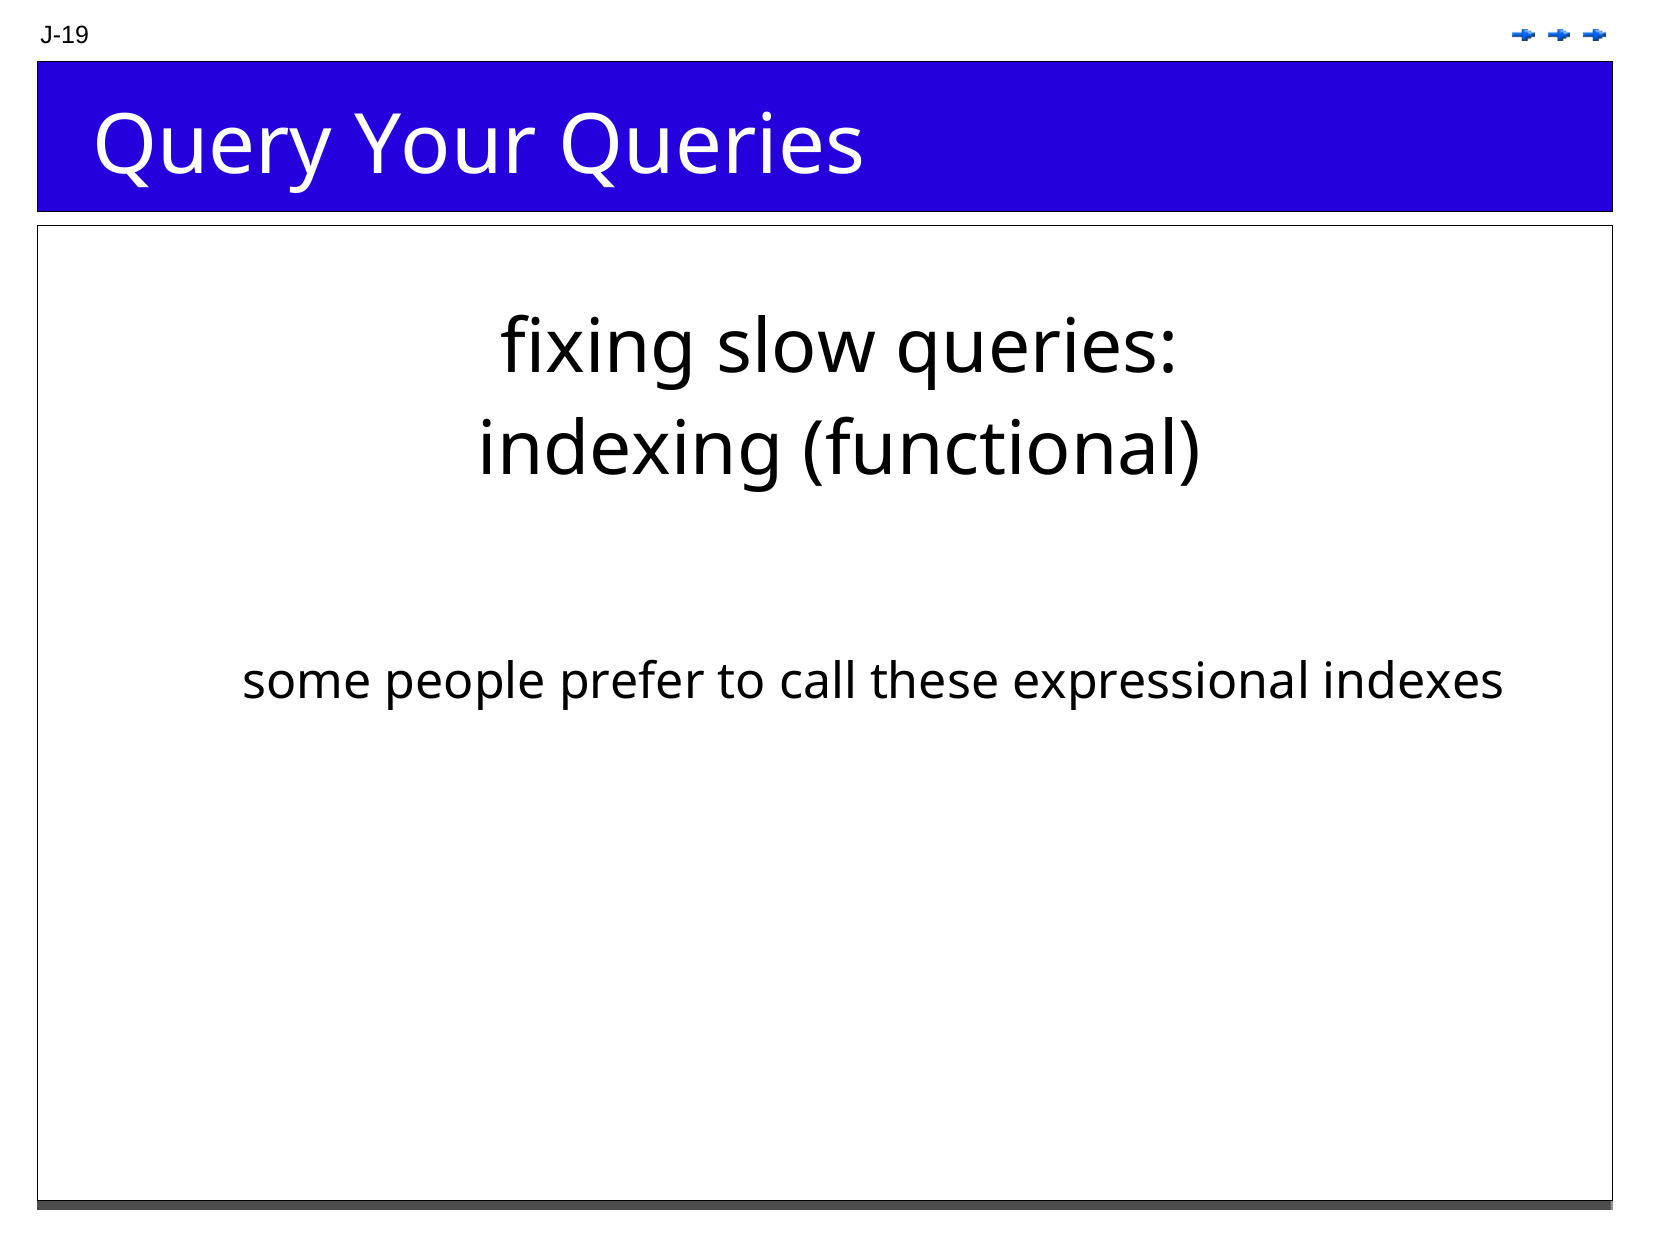

J-19
Query Your Queries
fixing slow queries:
indexing (functional)
 some people prefer to call these expressional indexes